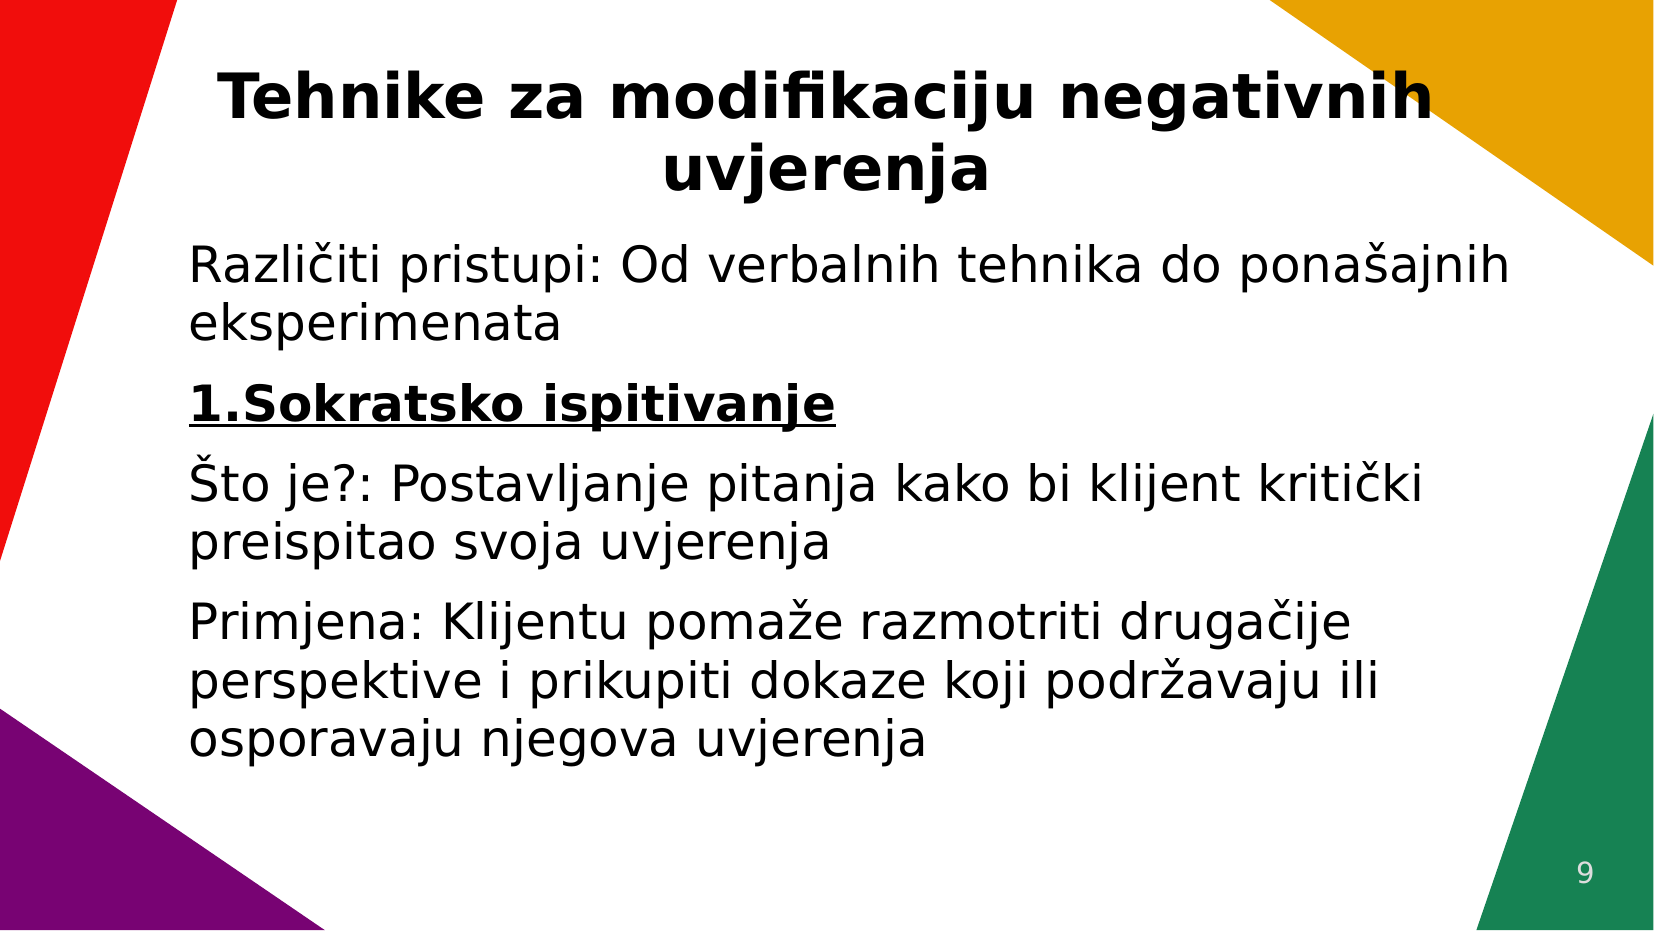

# Tehnike za modifikaciju negativnih uvjerenja
Različiti pristupi: Od verbalnih tehnika do ponašajnih eksperimenata
1.Sokratsko ispitivanje
Što je?: Postavljanje pitanja kako bi klijent kritički preispitao svoja uvjerenja
Primjena: Klijentu pomaže razmotriti drugačije perspektive i prikupiti dokaze koji podržavaju ili osporavaju njegova uvjerenja
9